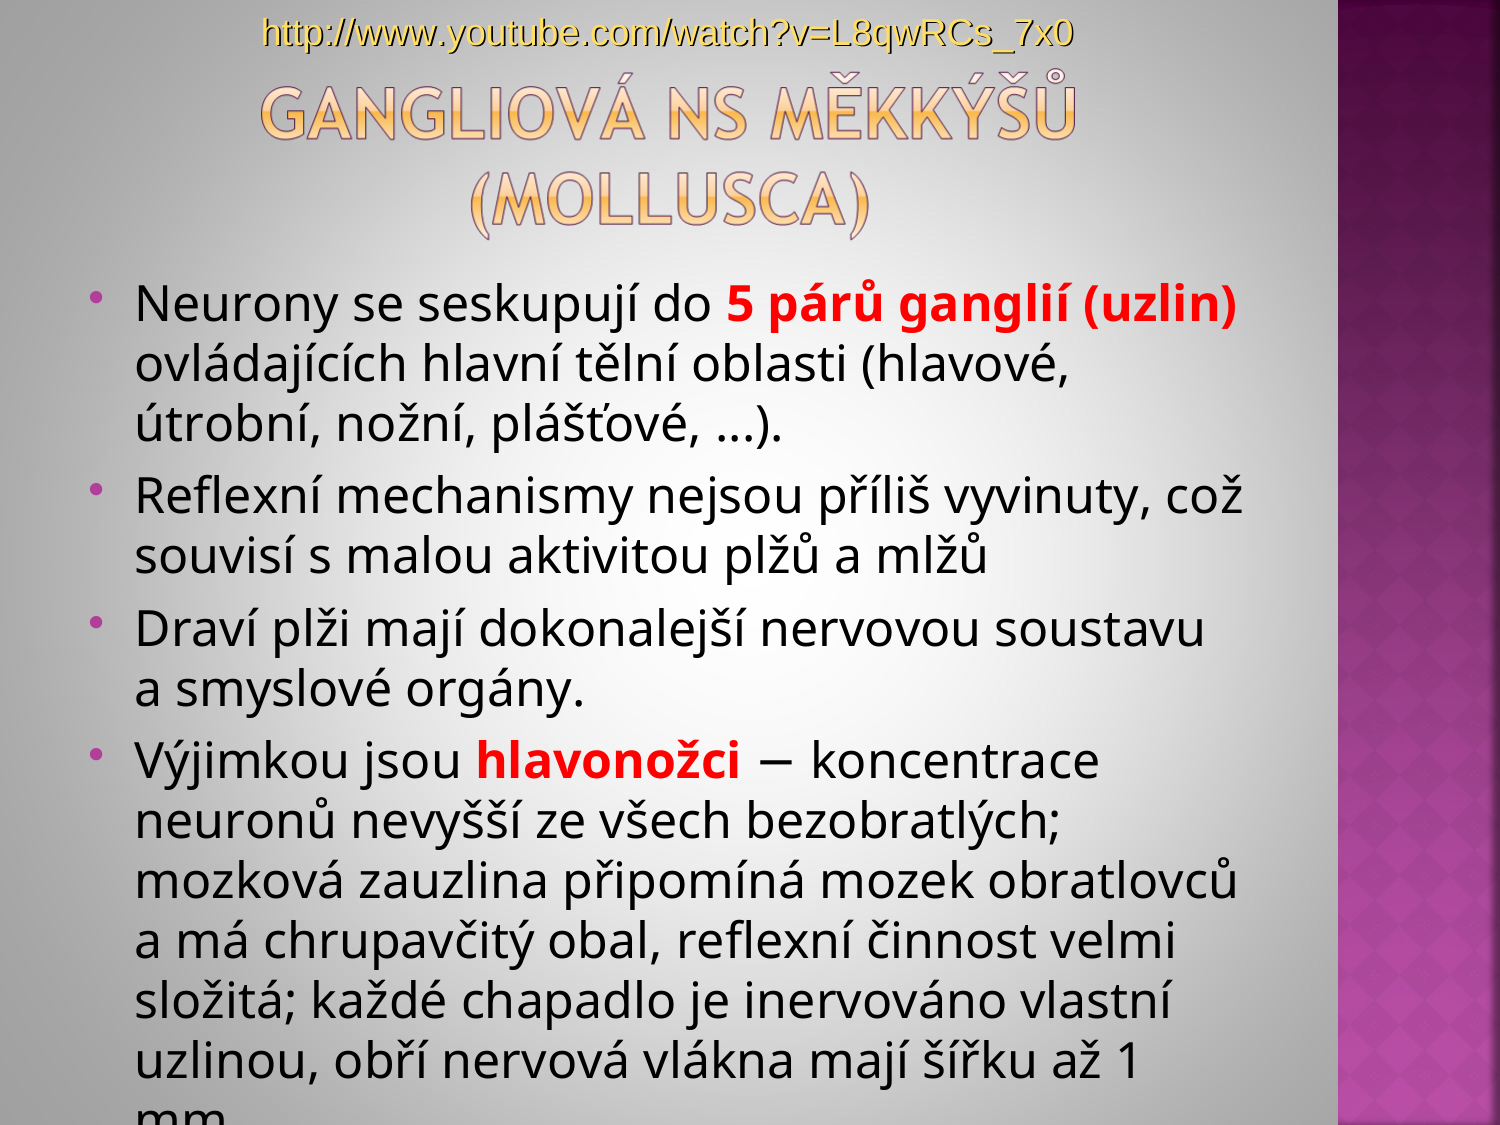

http://www.youtube.com/watch?v=L8qwRCs_7x0
# Neurony se seskupují do 5 párů ganglií (uzlin) ovládajících hlavní tělní oblasti (hlavové, útrobní, nožní, plášťové, ...).
Reflexní mechanismy nejsou příliš vyvinuty, což souvisí s malou aktivitou plžů a mlžů
Draví plži mají dokonalejší nervovou soustavu
a smyslové orgány.
Výjimkou jsou hlavonožci − koncentrace neuronů nevyšší ze všech bezobratlých; mozková zauzlina připomíná mozek obratlovců a má chrupavčitý obal, reflexní činnost velmi složitá; každé chapadlo je inervováno vlastní uzlinou, obří nervová vlákna mají šířku až 1 mm.